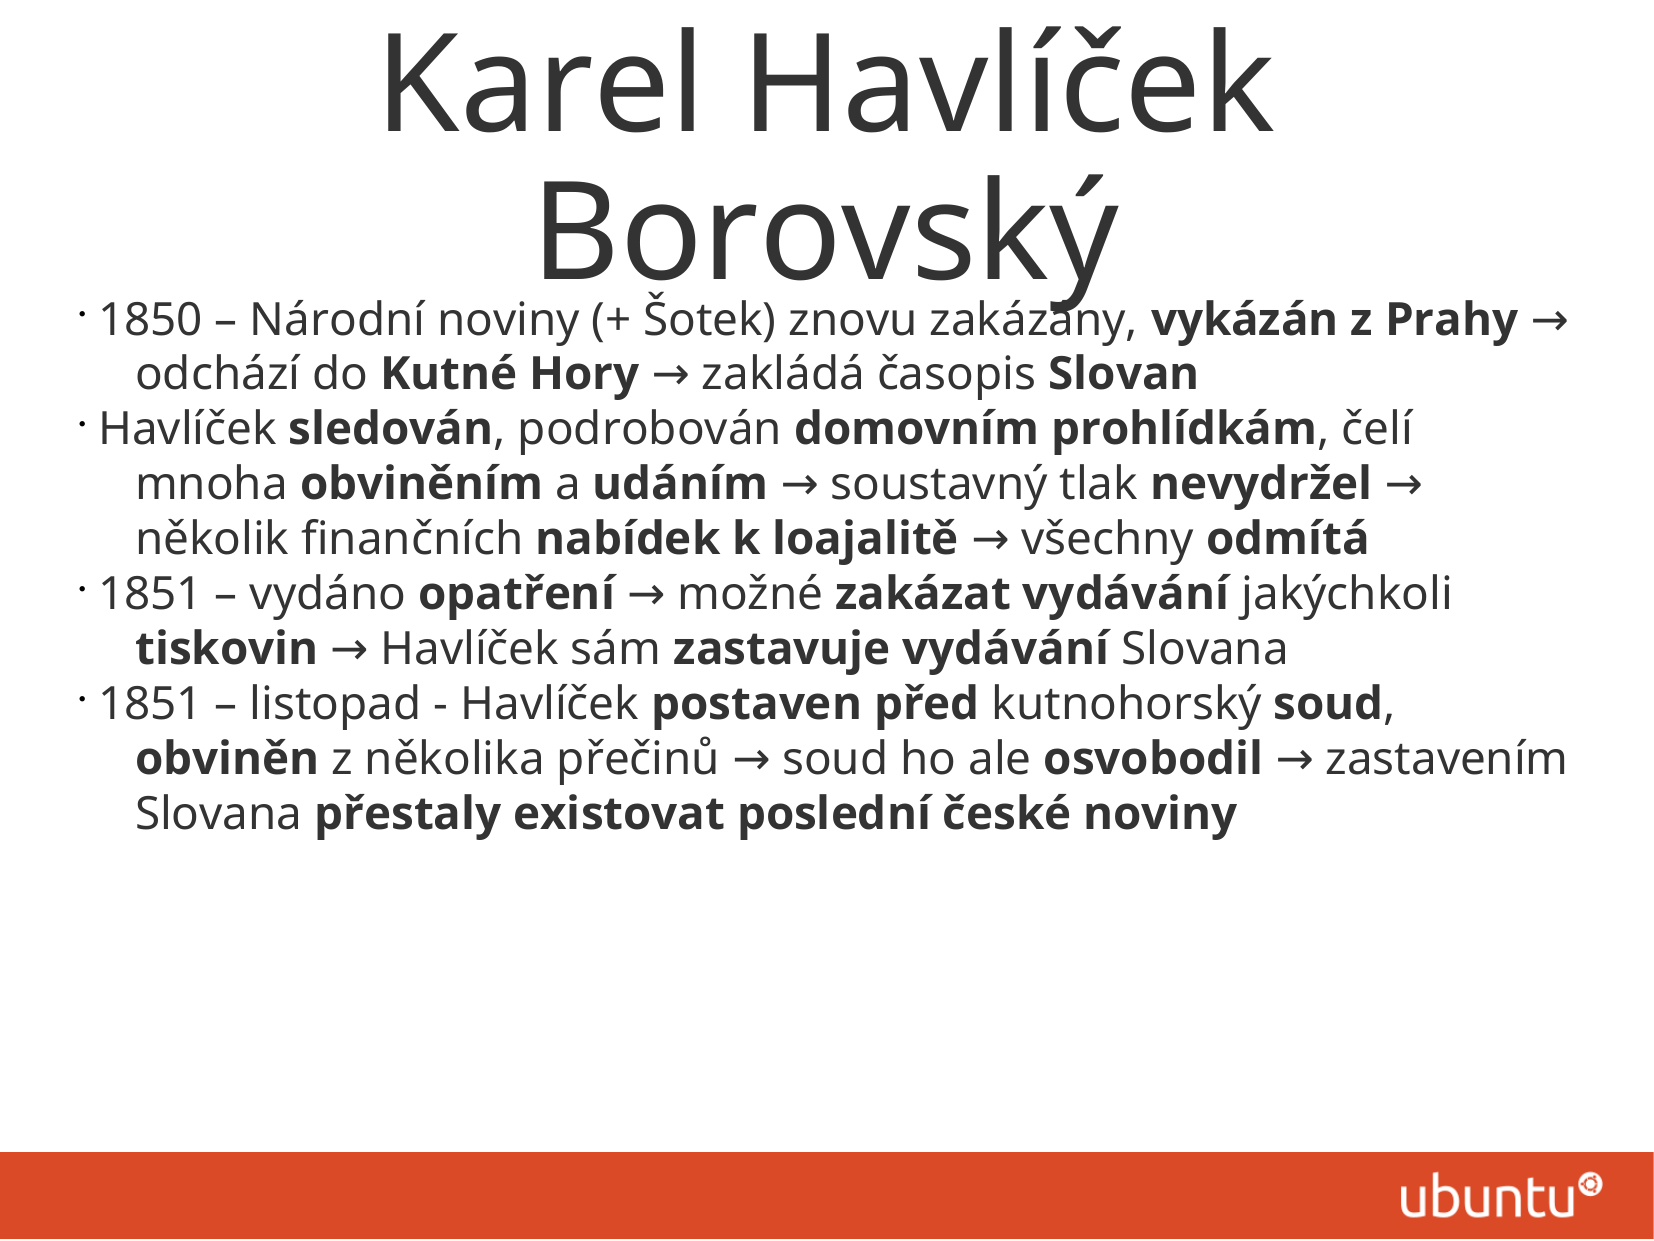

# Karel Havlíček Borovský
 1850 – Národní noviny (+ Šotek) znovu zakázány, vykázán z Prahy → odchází do Kutné Hory → zakládá časopis Slovan
 Havlíček sledován, podrobován domovním prohlídkám, čelí mnoha obviněním a udáním → soustavný tlak nevydržel → několik finančních nabídek k loajalitě → všechny odmítá
 1851 – vydáno opatření → možné zakázat vydávání jakýchkoli tiskovin → Havlíček sám zastavuje vydávání Slovana
 1851 – listopad - Havlíček postaven před kutnohorský soud, obviněn z několika přečinů → soud ho ale osvobodil → zastavením Slovana přestaly existovat poslední české noviny